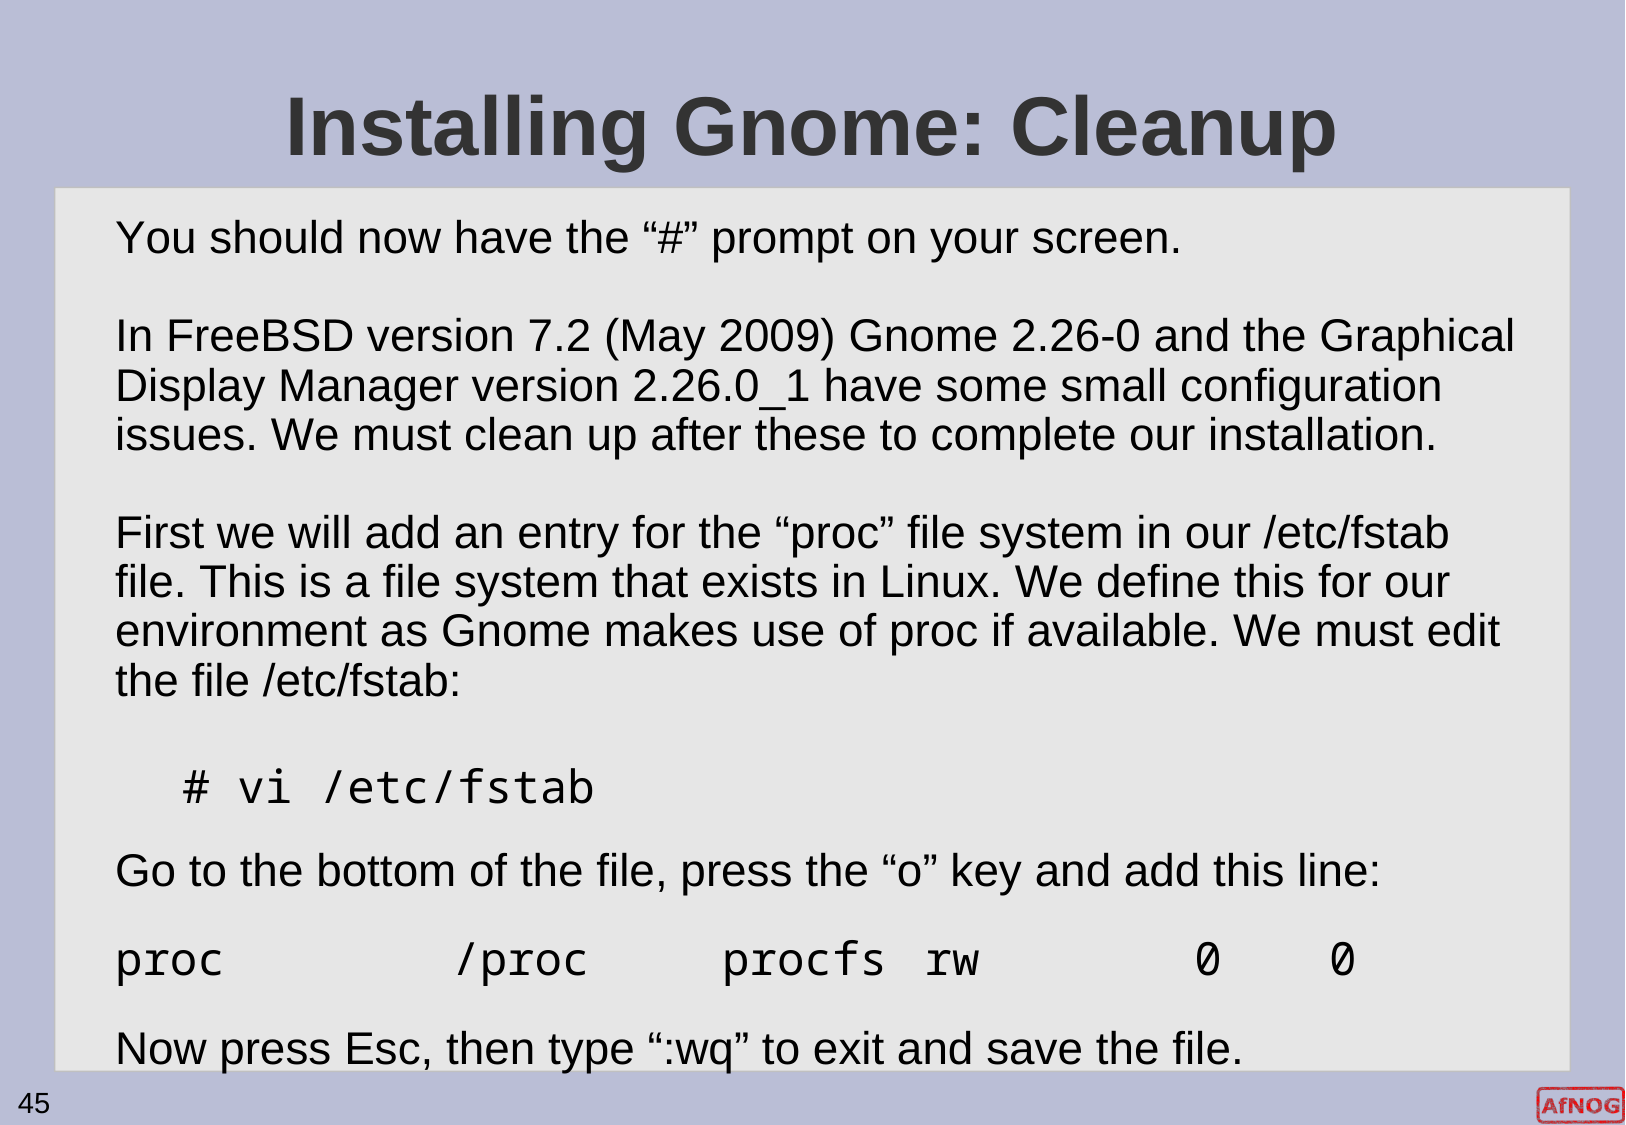

# Installing Gnome: Cleanup
You should now have the “#” prompt on your screen.
In FreeBSD version 7.2 (May 2009) Gnome 2.26-0 and the Graphical Display Manager version 2.26.0_1 have some small configuration issues. We must clean up after these to complete our installation.
First we will add an entry for the “proc” file system in our /etc/fstab file. This is a file system that exists in Linux. We define this for our environment as Gnome makes use of proc if available. We must edit the file /etc/fstab:
	# vi /etc/fstab
Go to the bottom of the file, press the “o” key and add this line:
proc				/proc		procfs	rw				0		0
Now press Esc, then type “:wq” to exit and save the file.